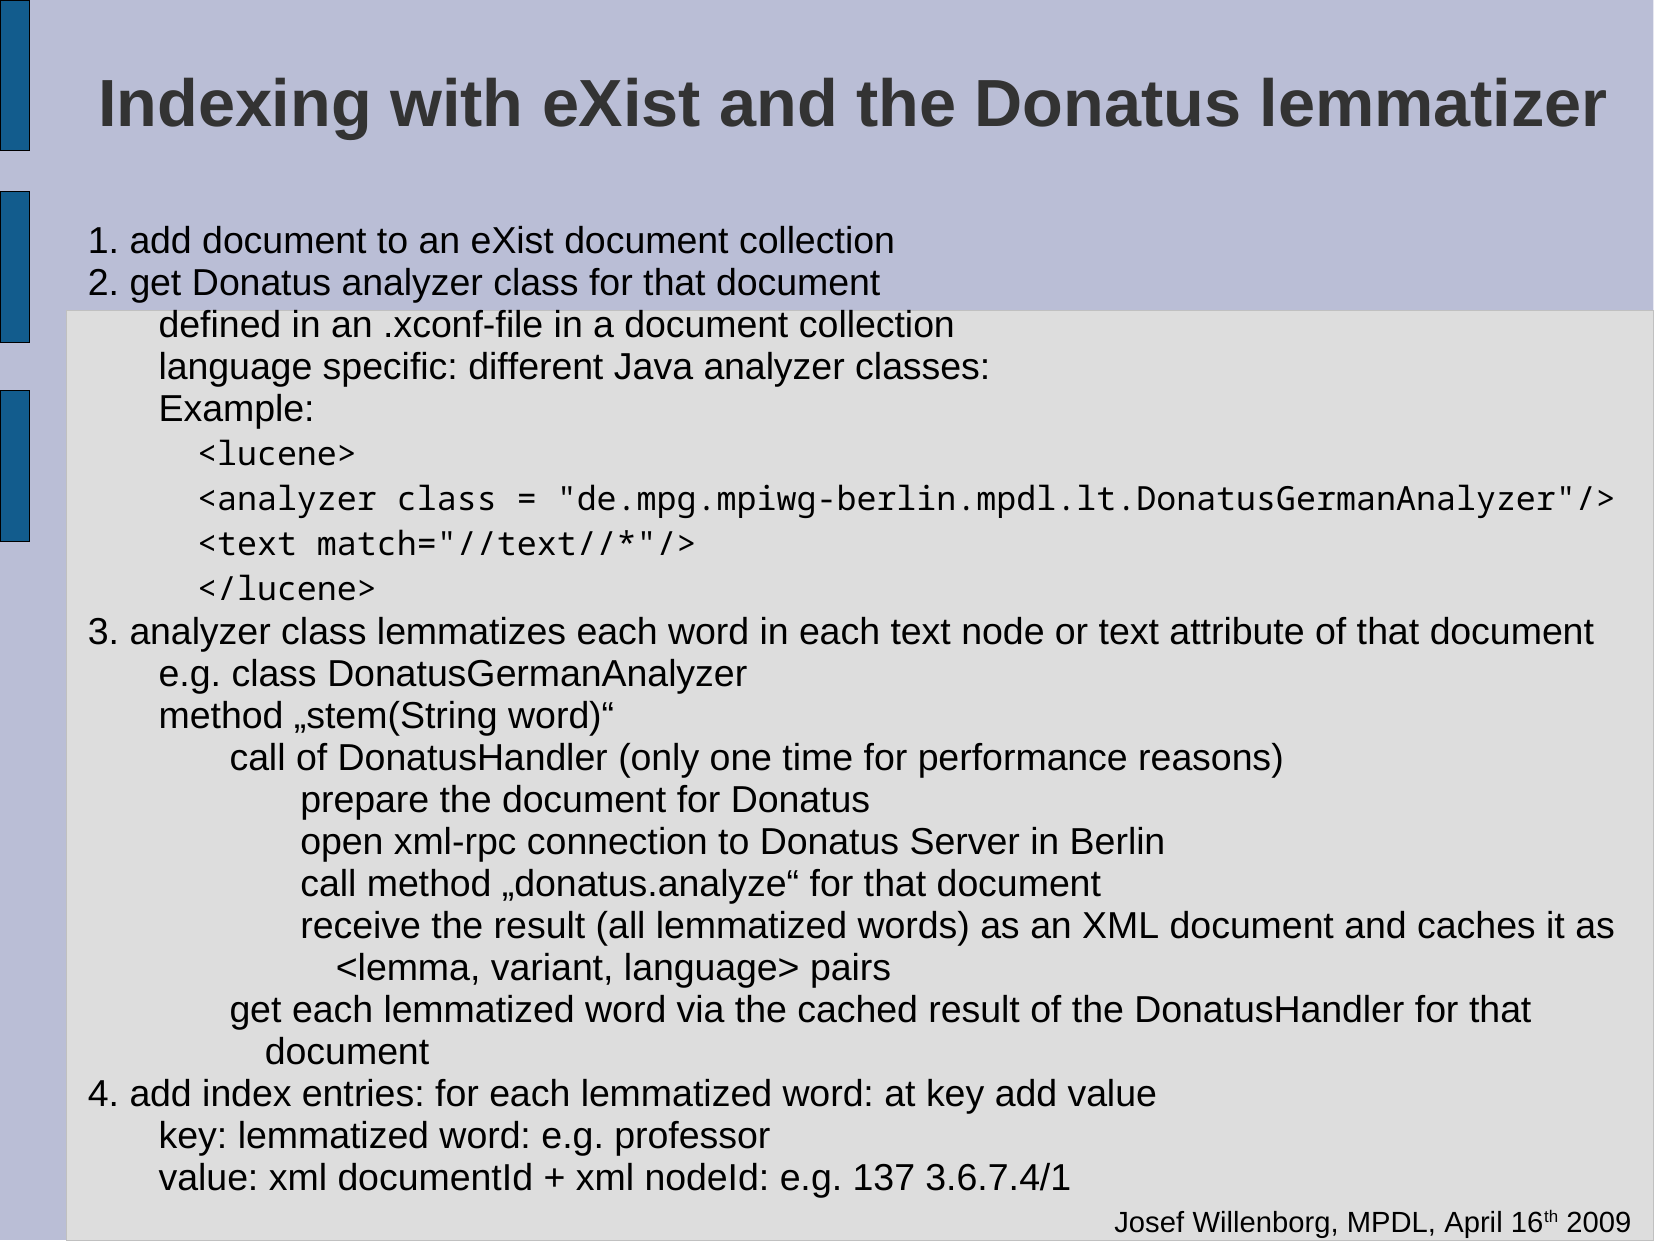

# Indexing with eXist and the Donatus lemmatizer
1. add document to an eXist document collection
2. get Donatus analyzer class for that document
defined in an .xconf-file in a document collection
language specific: different Java analyzer classes:
Example:
	<lucene>
	<analyzer class = "de.mpg.mpiwg-berlin.mpdl.lt.DonatusGermanAnalyzer"/>
 	<text match="//text//*"/>
 	</lucene>
3. analyzer class lemmatizes each word in each text node or text attribute of that document
e.g. class DonatusGermanAnalyzer
method „stem(String word)“
call of DonatusHandler (only one time for performance reasons)
prepare the document for Donatus
open xml-rpc connection to Donatus Server in Berlin
call method „donatus.analyze“ for that document
receive the result (all lemmatized words) as an XML document and caches it as <lemma, variant, language> pairs
get each lemmatized word via the cached result of the DonatusHandler for that document
4. add index entries: for each lemmatized word: at key add value
key: lemmatized word: e.g. professor
value: xml documentId + xml nodeId: e.g. 137 3.6.7.4/1